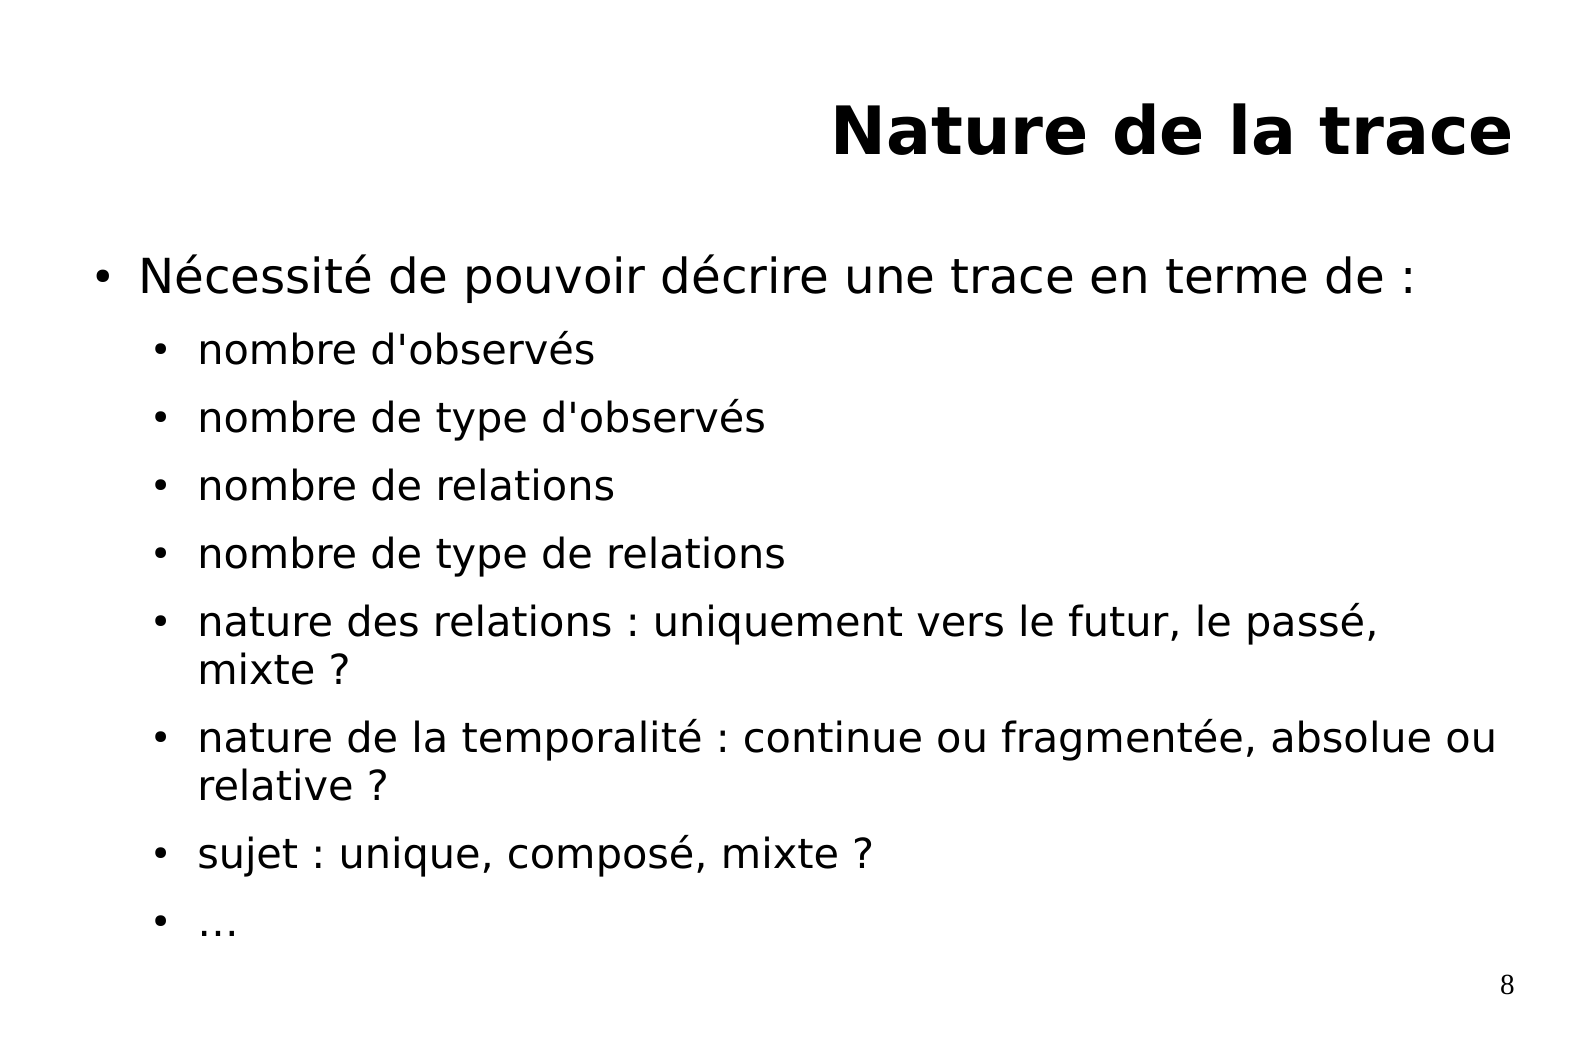

# Nature de la trace
Nécessité de pouvoir décrire une trace en terme de :
nombre d'observés
nombre de type d'observés
nombre de relations
nombre de type de relations
nature des relations : uniquement vers le futur, le passé, mixte ?
nature de la temporalité : continue ou fragmentée, absolue ou relative ?
sujet : unique, composé, mixte ?
…
8